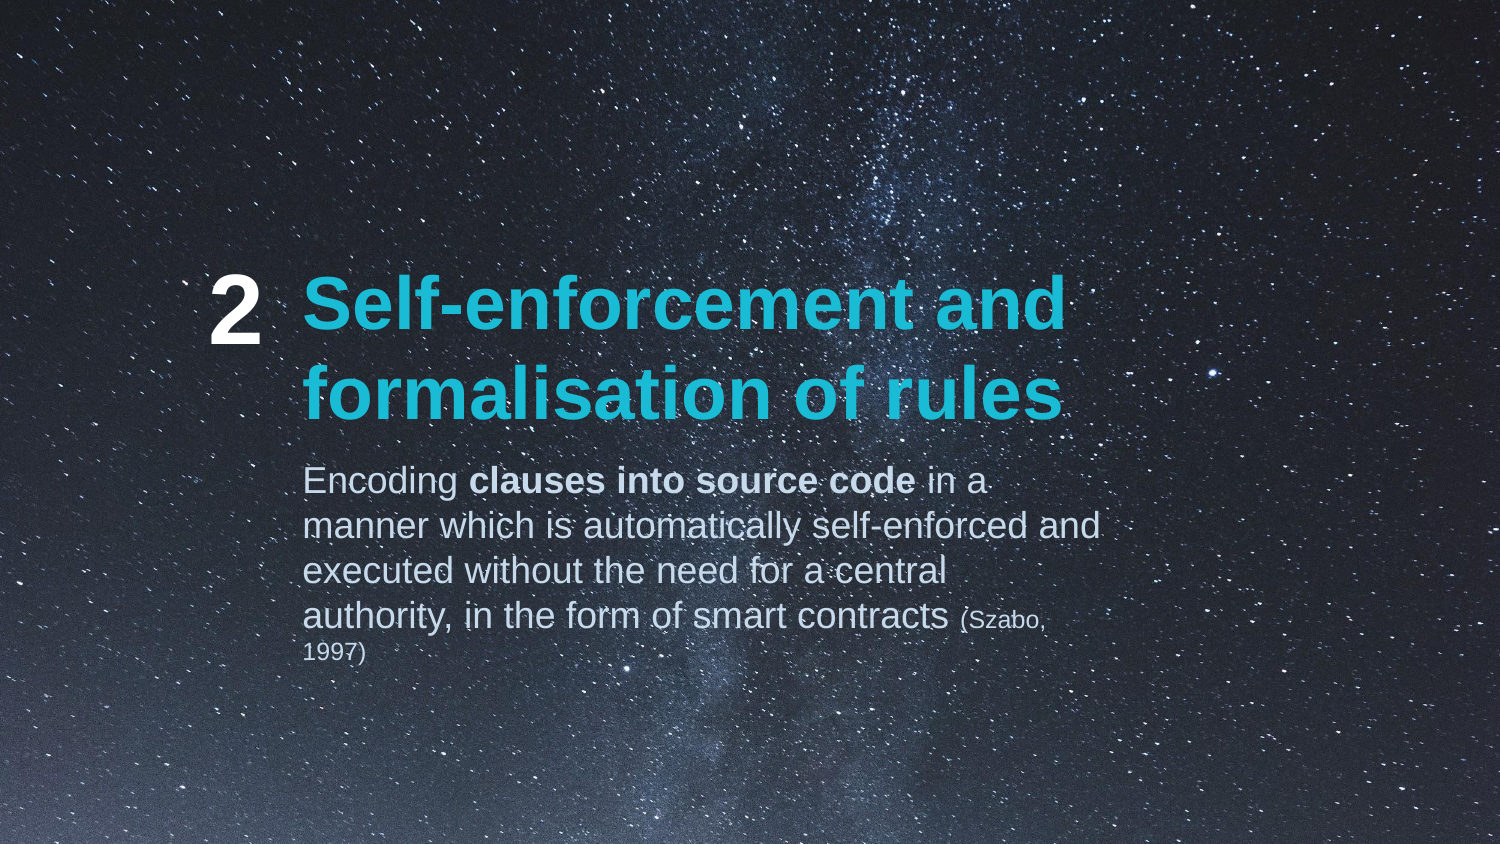

2
# Self-enforcement and formalisation of rules
Encoding clauses into source code in a manner which is automatically self-enforced and executed without the need for a central authority, in the form of smart contracts (Szabo, 1997)